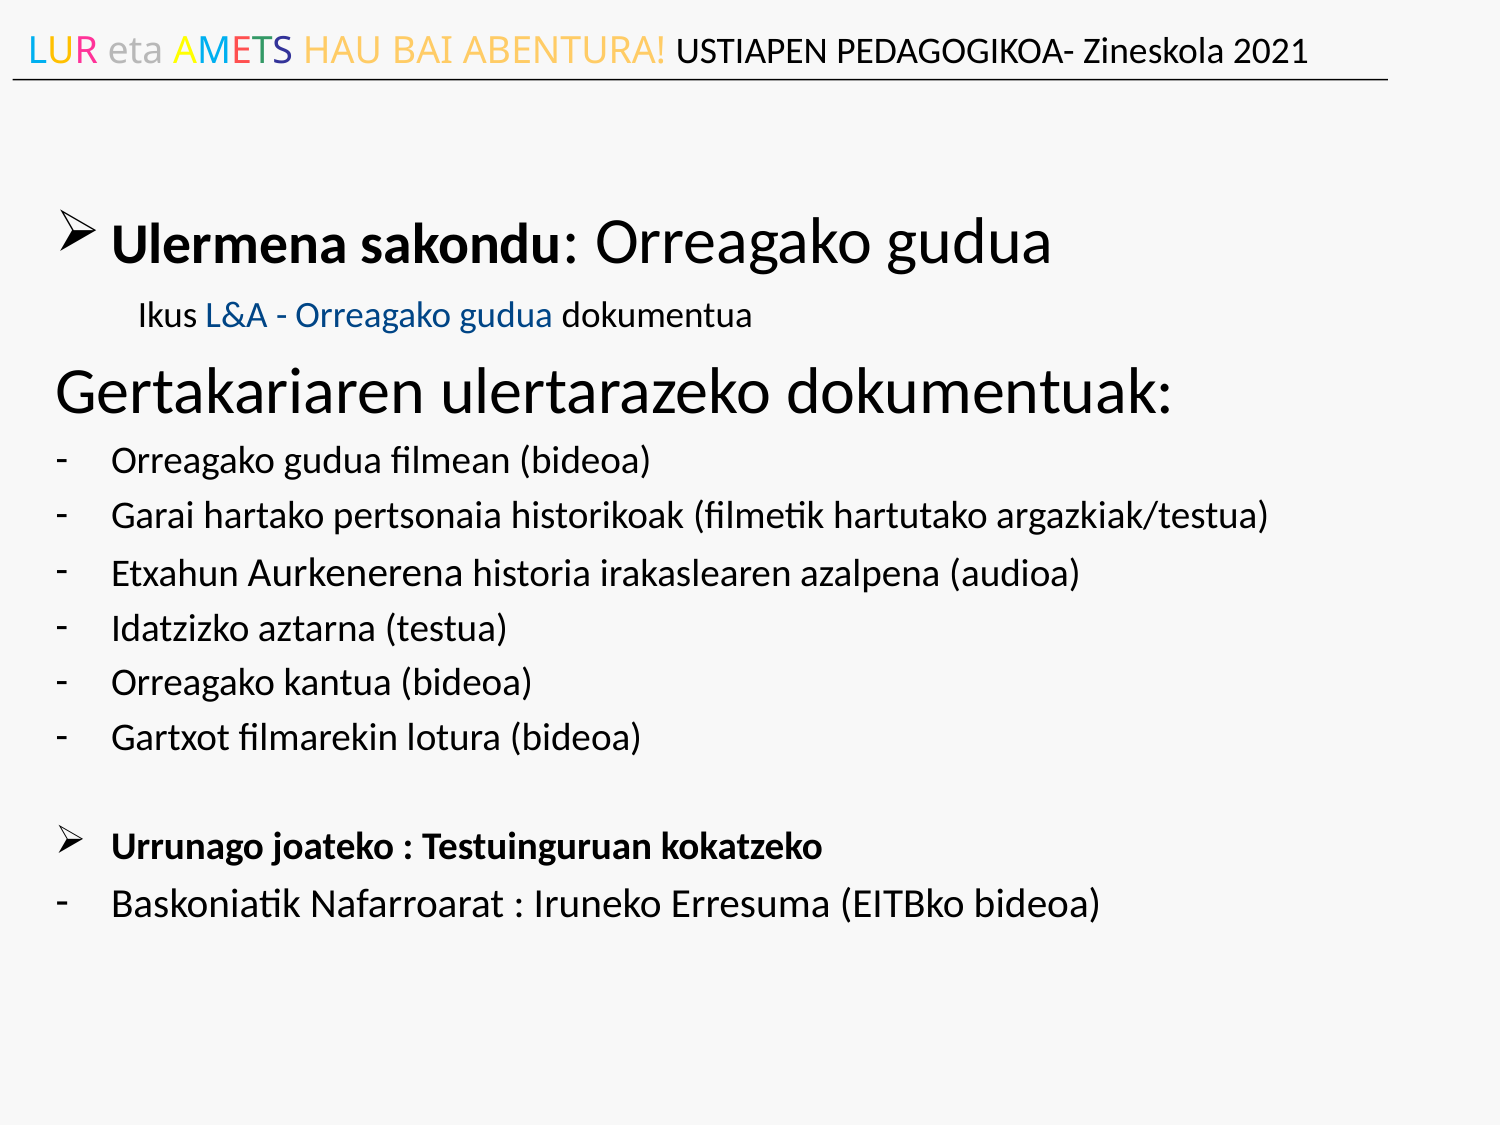

LUR eta AMETS HAU BAI ABENTURA! USTIAPEN PEDAGOGIKOA- Zineskola 2021
# Ulermena sakondu: Orreagako gudua
 Ikus L&A - Orreagako gudua dokumentua
Gertakariaren ulertarazeko dokumentuak:
Orreagako gudua filmean (bideoa)
Garai hartako pertsonaia historikoak (filmetik hartutako argazkiak/testua)
Etxahun Aurkenerena historia irakaslearen azalpena (audioa)
Idatzizko aztarna (testua)
Orreagako kantua (bideoa)
Gartxot filmarekin lotura (bideoa)
Urrunago joateko : Testuinguruan kokatzeko
Baskoniatik Nafarroarat : Iruneko Erresuma (EITBko bideoa)